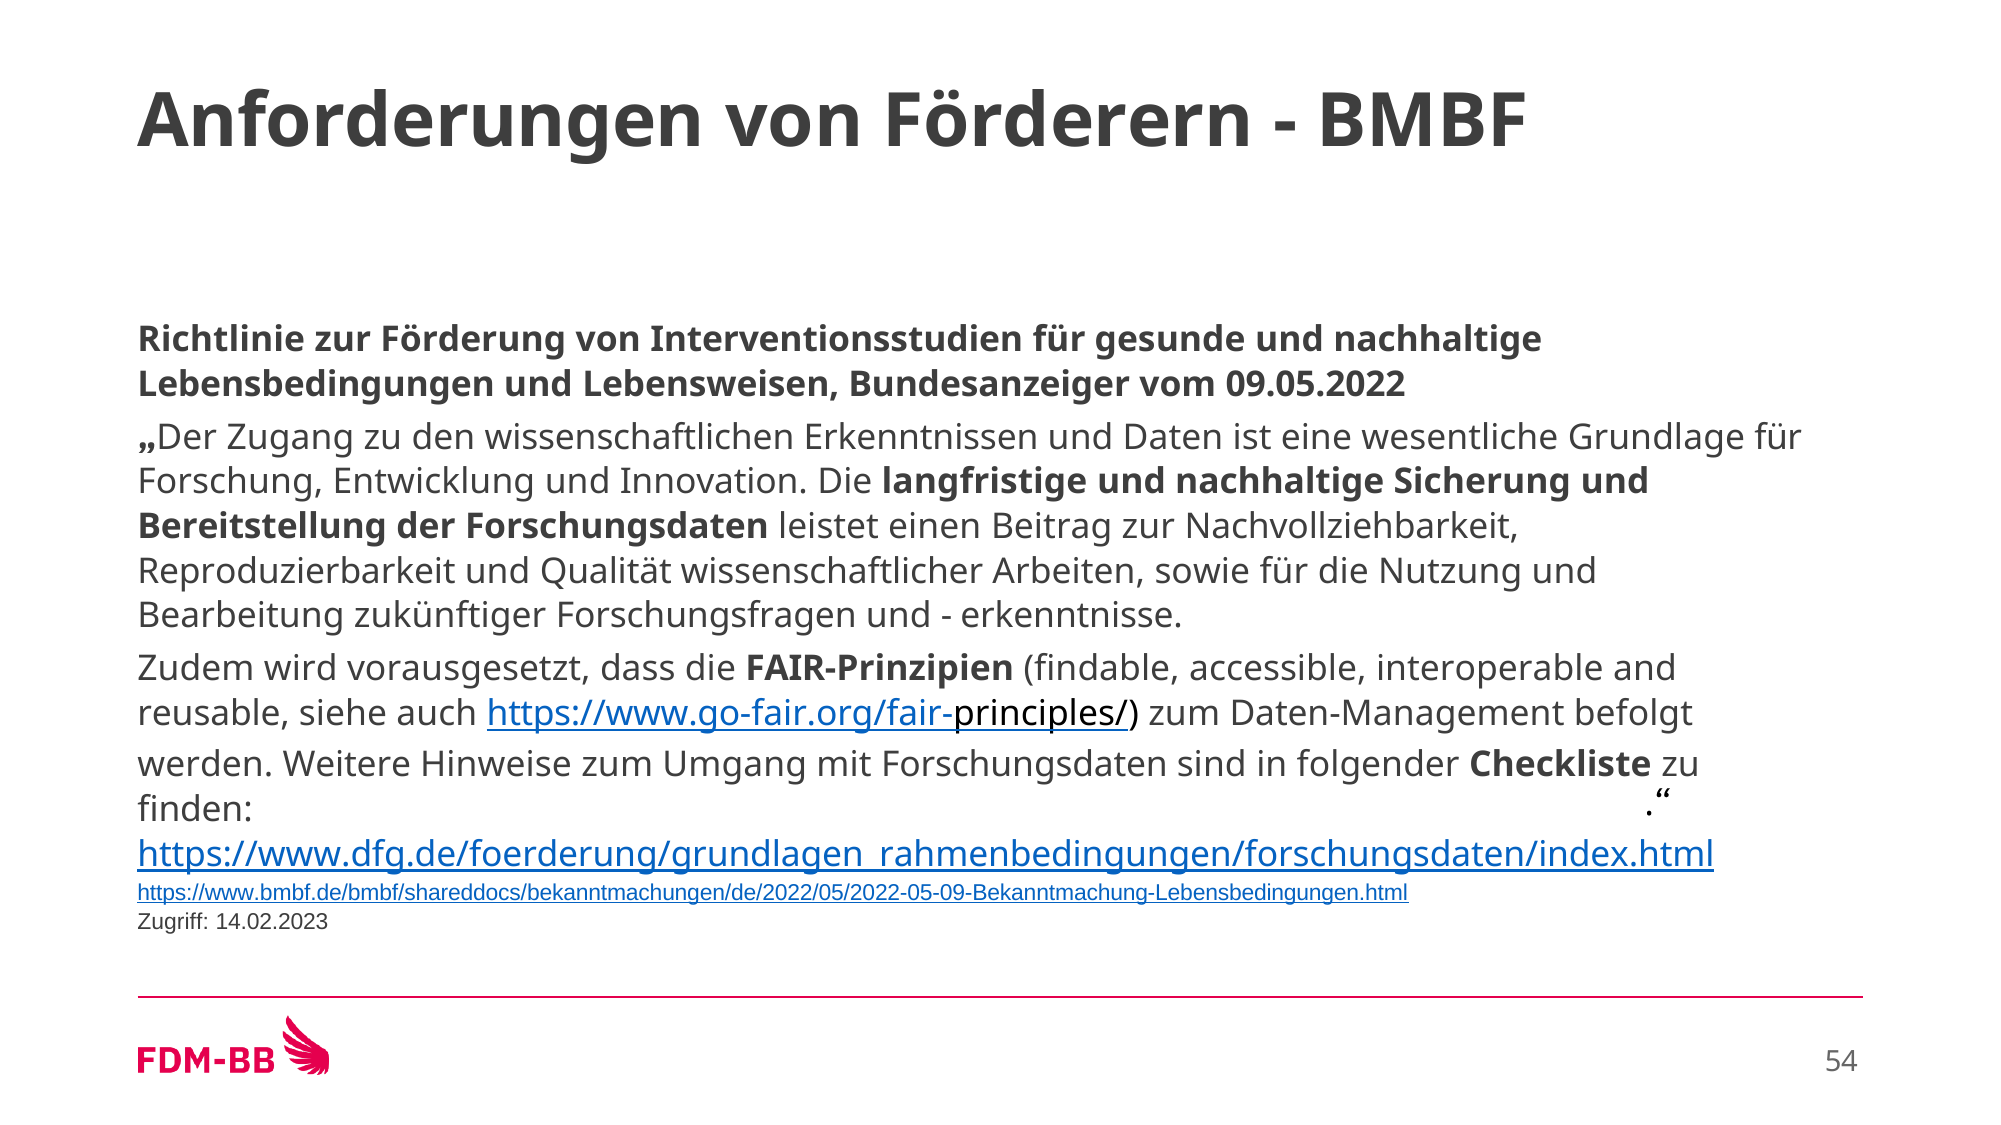

# Anforderungen von Förderern - BMBF
Richtlinie zur Förderung von Interventionsstudien für gesunde und nachhaltige Lebensbedingungen und Lebensweisen, Bundesanzeiger vom 09.05.2022
Der Zugang zu den wissenschaftlichen Erkenntnissen und Daten ist eine wesentliche Grundlage für Forschung, Entwicklung und Innovation. Die langfristige und nachhaltige Sicherung und Bereitstellung der Forschungsdaten leistet einen Beitrag zur Nachvollziehbarkeit, Reproduzierbarkeit und Qualität wissenschaftlicher Arbeiten, sowie für die Nutzung und Bearbeitung zukünftiger Forschungsfragen und - erkenntnisse.
Zudem wird vorausgesetzt, dass die FAIR-Prinzipien (findable, accessible, interoperable and reusable, siehe auch https://www.go-fair.org/fair-principles/) zum Daten-Management befolgt werden. Weitere Hinweise zum Umgang mit Forschungsdaten sind in folgender Checkliste zu finden: https://www.dfg.de/foerderung/grundlagen_rahmenbedingungen/forschungsdaten/index.html
https://www.bmbf.de/bmbf/shareddocs/bekanntmachungen/de/2022/05/2022-05-09-Bekanntmachung-Lebensbedingungen.html Zugriff: 14.02.2023
54